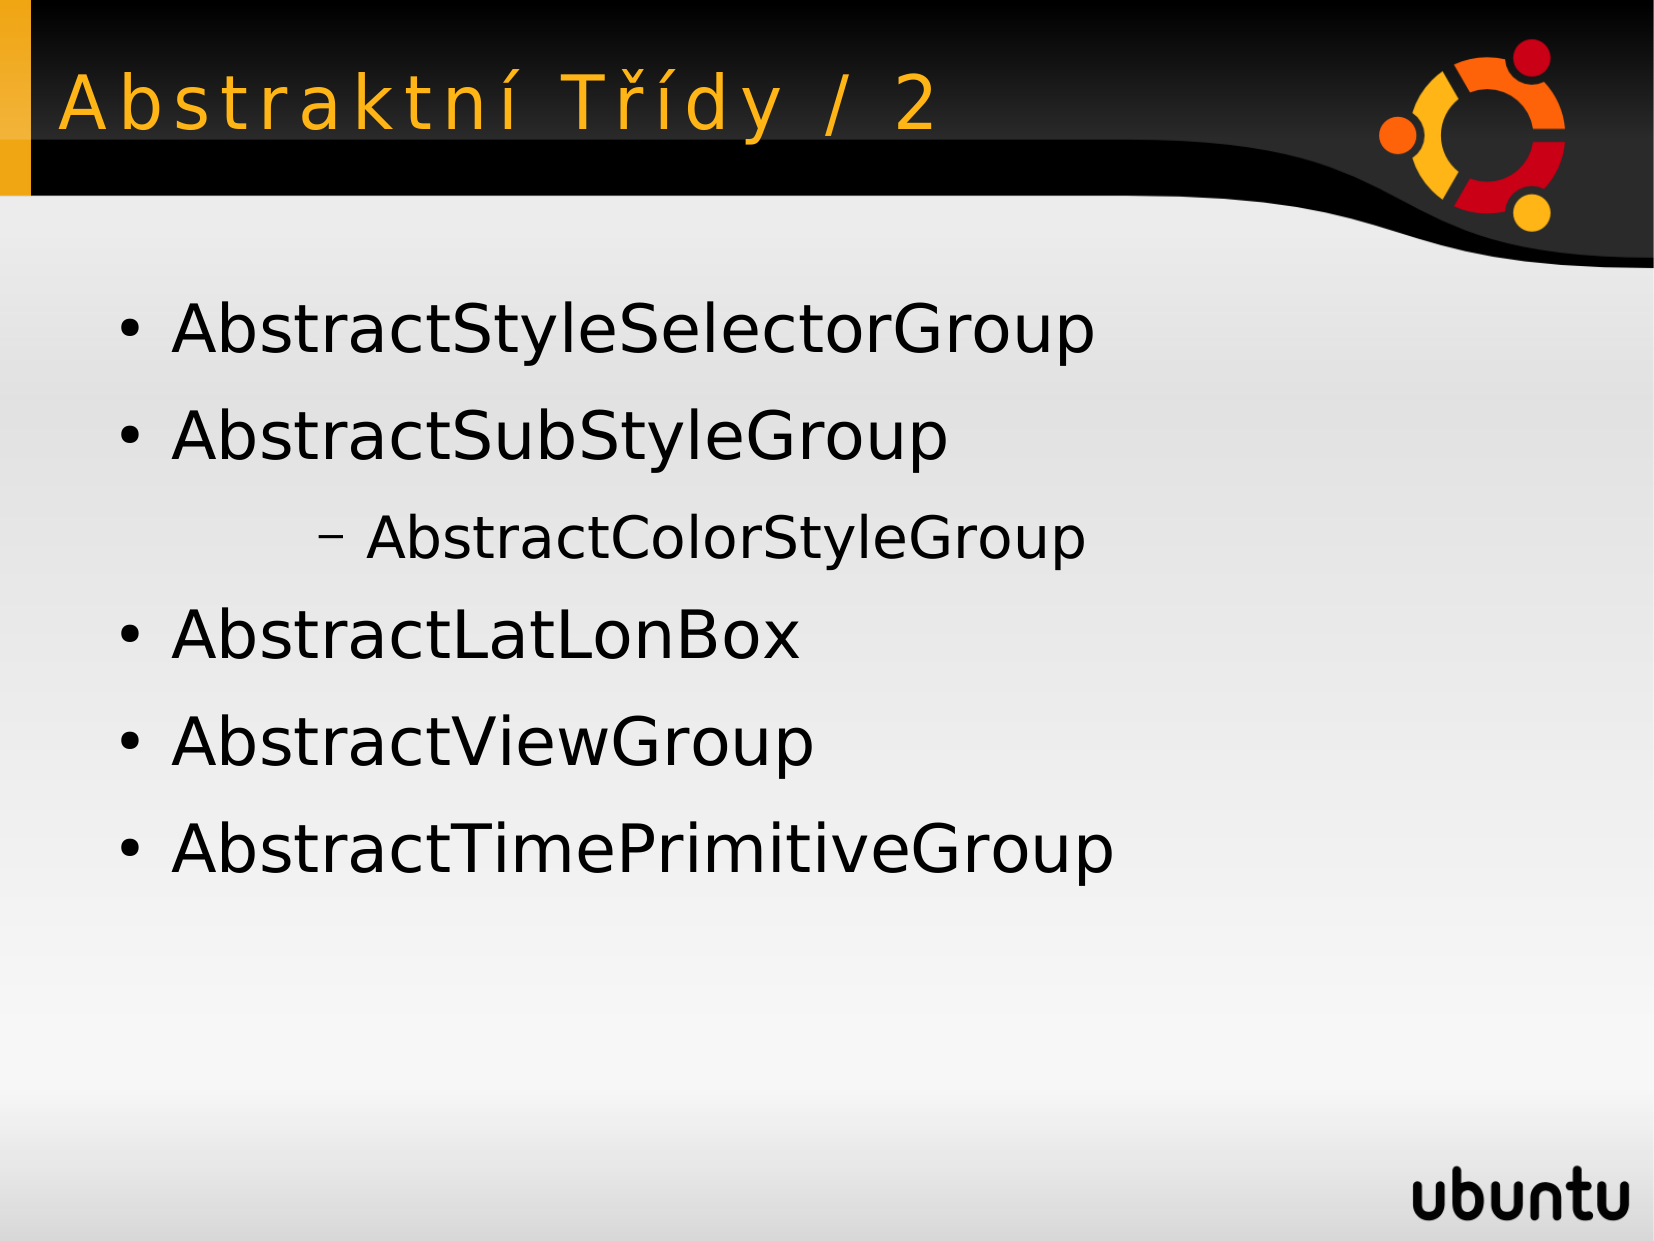

# Abstraktní Třídy / 2
AbstractStyleSelectorGroup
AbstractSubStyleGroup
AbstractColorStyleGroup
AbstractLatLonBox
AbstractViewGroup
AbstractTimePrimitiveGroup